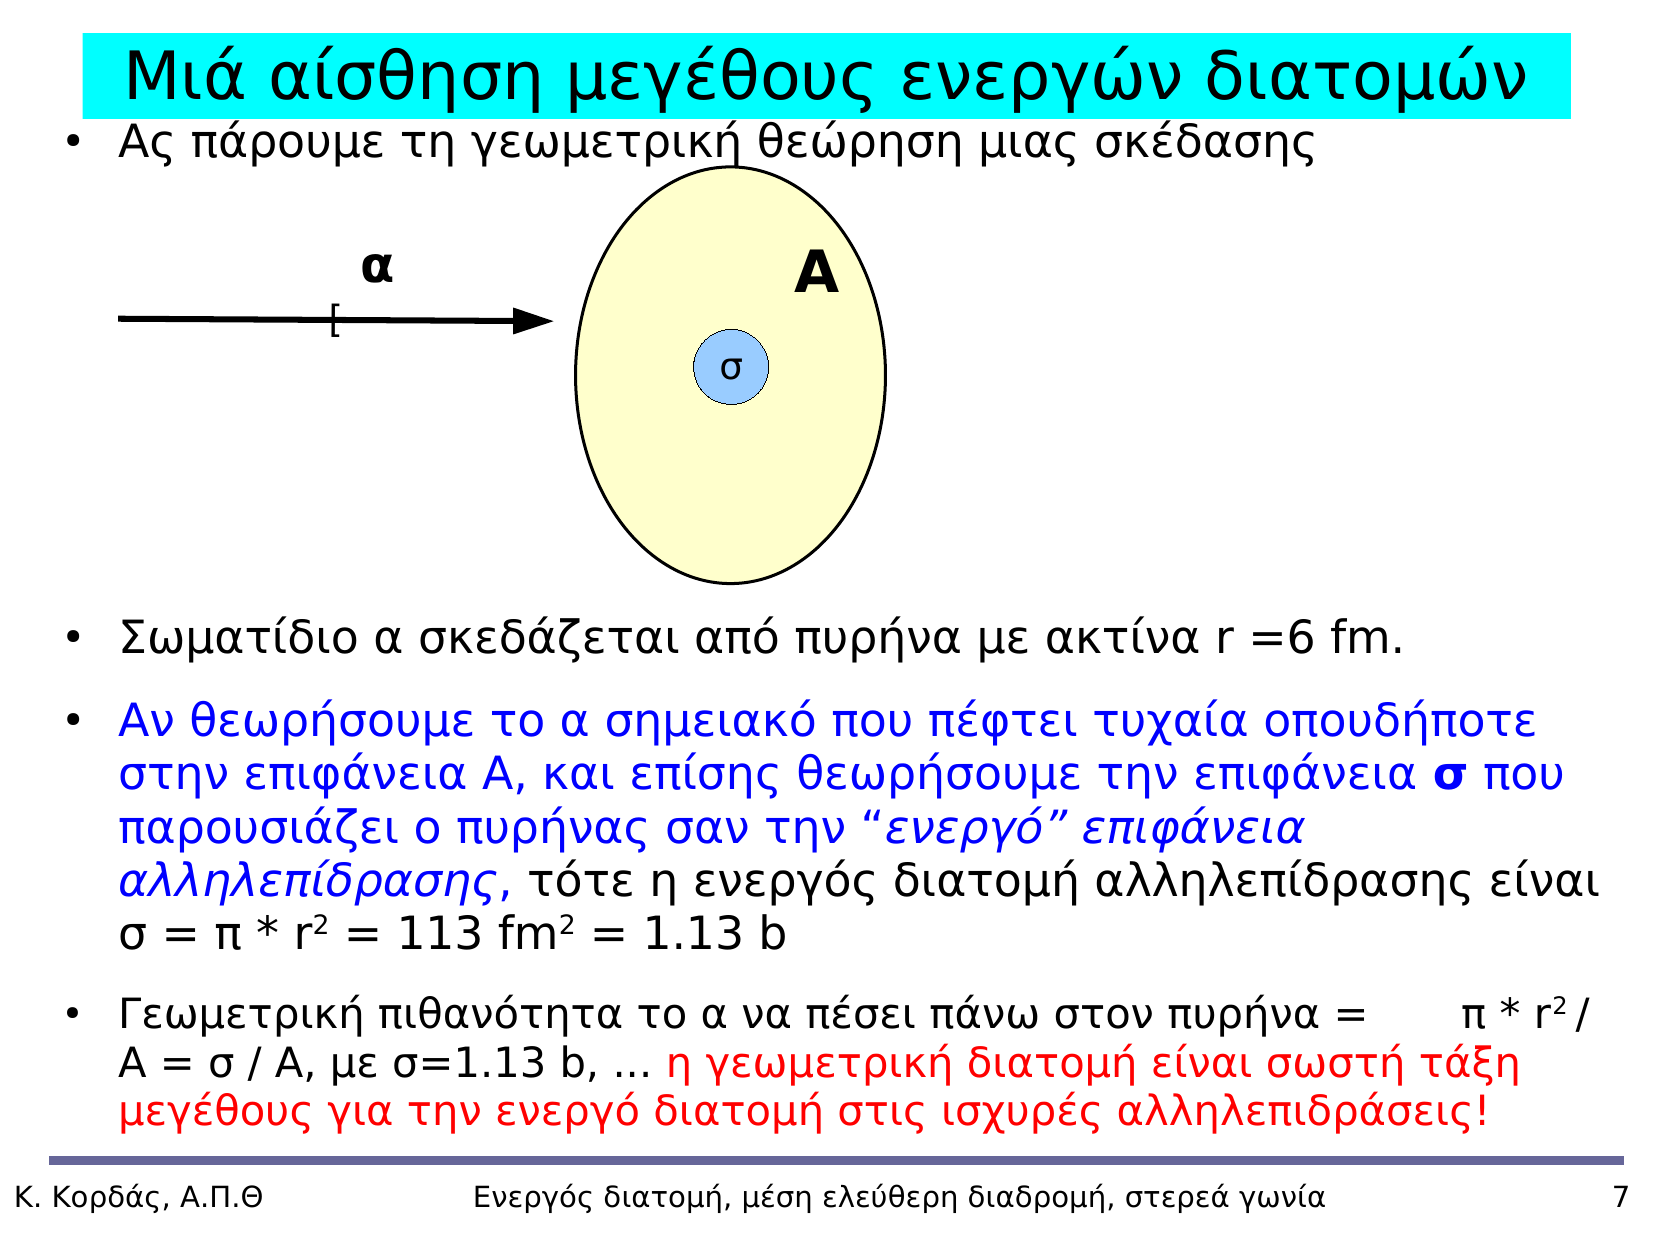

# Μιά αίσθηση μεγέθους ενεργών διατομών
Ας πάρουμε τη γεωμετρική θεώρηση μιας σκέδασης
Σωματίδιο α σκεδάζεται από πυρήνα με ακτίνα r =6 fm.
Αν θεωρήσουμε το α σημειακό που πέφτει τυχαία οπουδήποτε στην επιφάνεια Α, και επίσης θεωρήσουμε την επιφάνεια σ που παρουσιάζει ο πυρήνας σαν την “ενεργό” επιφάνεια αλληλεπίδρασης, τότε η ενεργός διατομή αλληλεπίδρασης είναι σ = π * r2 = 113 fm2 = 1.13 b
Γεωμετρική πιθανότητα το α να πέσει πάνω στον πυρήνα = π * r2 / A = σ / A, με σ=1.13 b, ... η γεωμετρική διατομή είναι σωστή τάξη μεγέθους για την ενεργό διατομή στις ισχυρές αλληλεπιδράσεις!
α
Α
[
σ
X
Κ. Κορδάς, Α.Π.Θ
Ενεργός διατομή, μέση ελεύθερη διαδρομή, στερεά γωνία
7